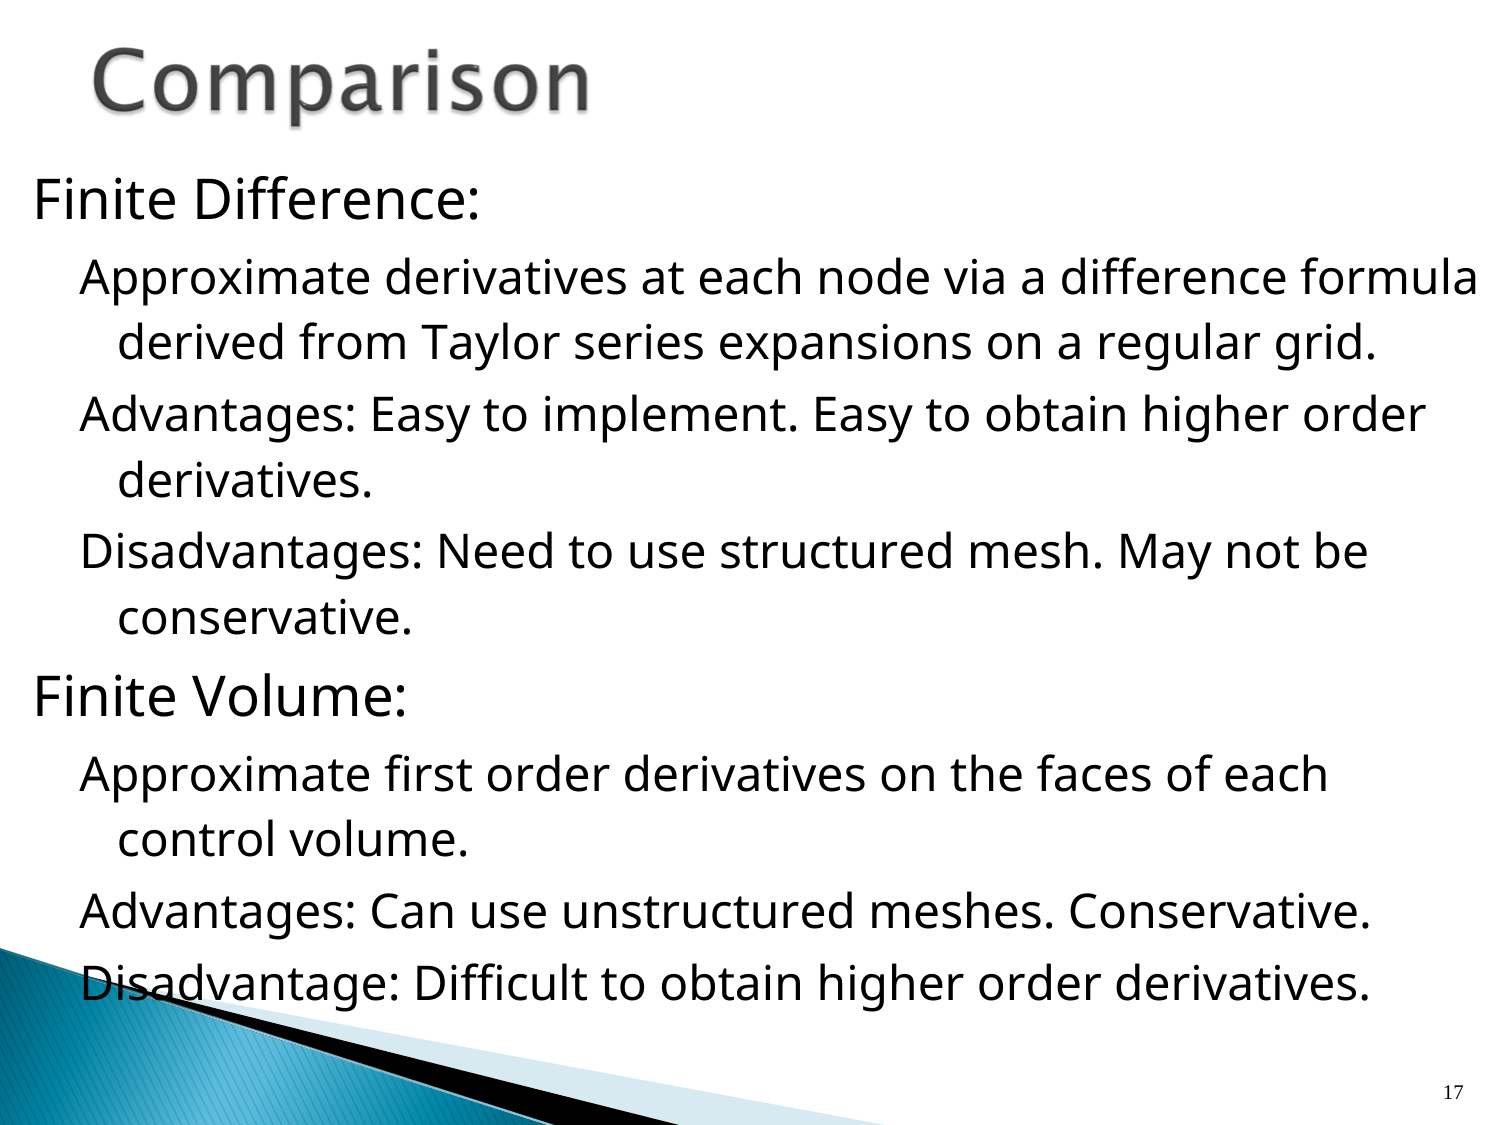

# Finite Difference:
Approximate derivatives at each node via a difference formula derived from Taylor series expansions on a regular grid.
Advantages: Easy to implement. Easy to obtain higher order derivatives.
Disadvantages: Need to use structured mesh. May not be conservative.
Finite Volume:
Approximate first order derivatives on the faces of each control volume.
Advantages: Can use unstructured meshes. Conservative.
Disadvantage: Difficult to obtain higher order derivatives.